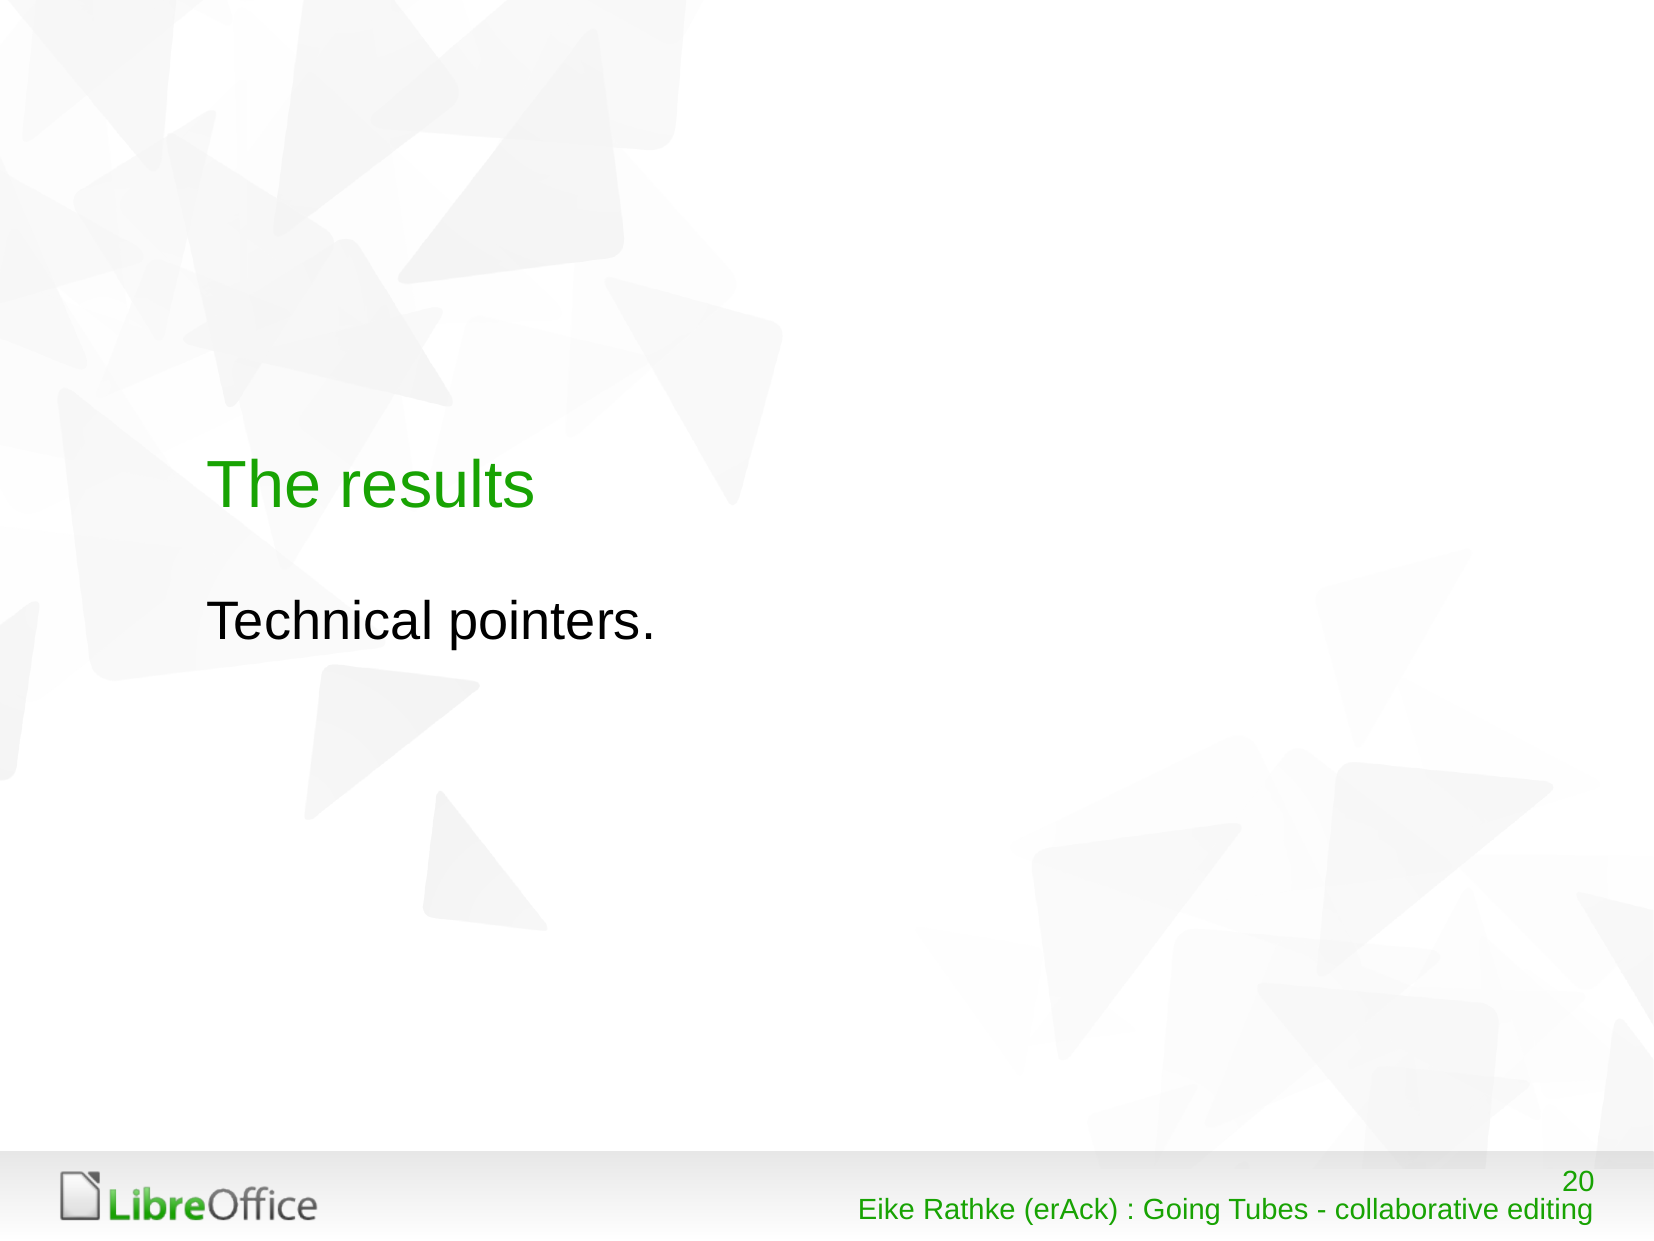

# The results
Technical pointers.
20
Eike Rathke (erAck) : Going Tubes - collaborative editing